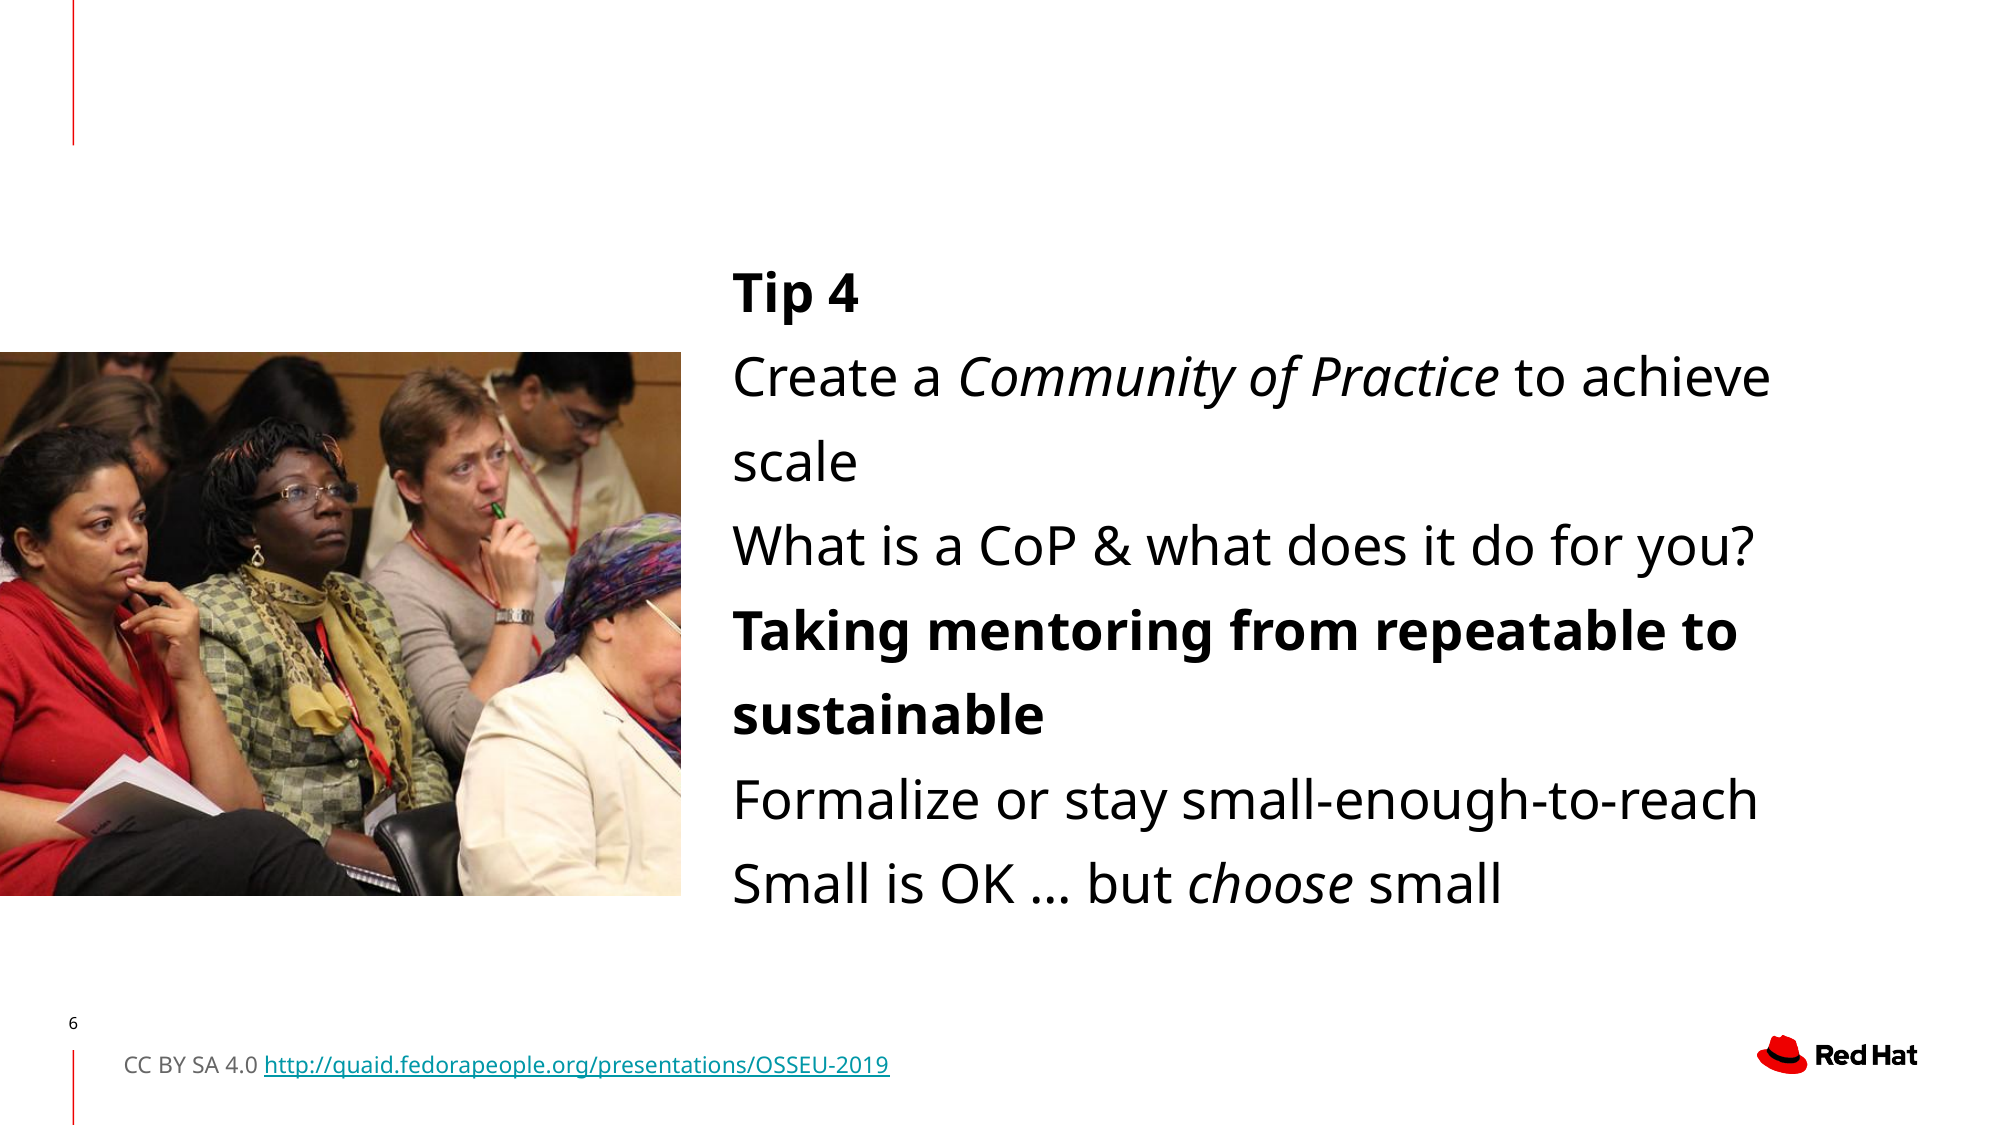

# Tip 4 Create a Community of Practice to achieve scale What is a CoP & what does it do for you? Taking mentoring from repeatable to sustainable Formalize or stay small-enough-to-reach Small is OK ... but choose small